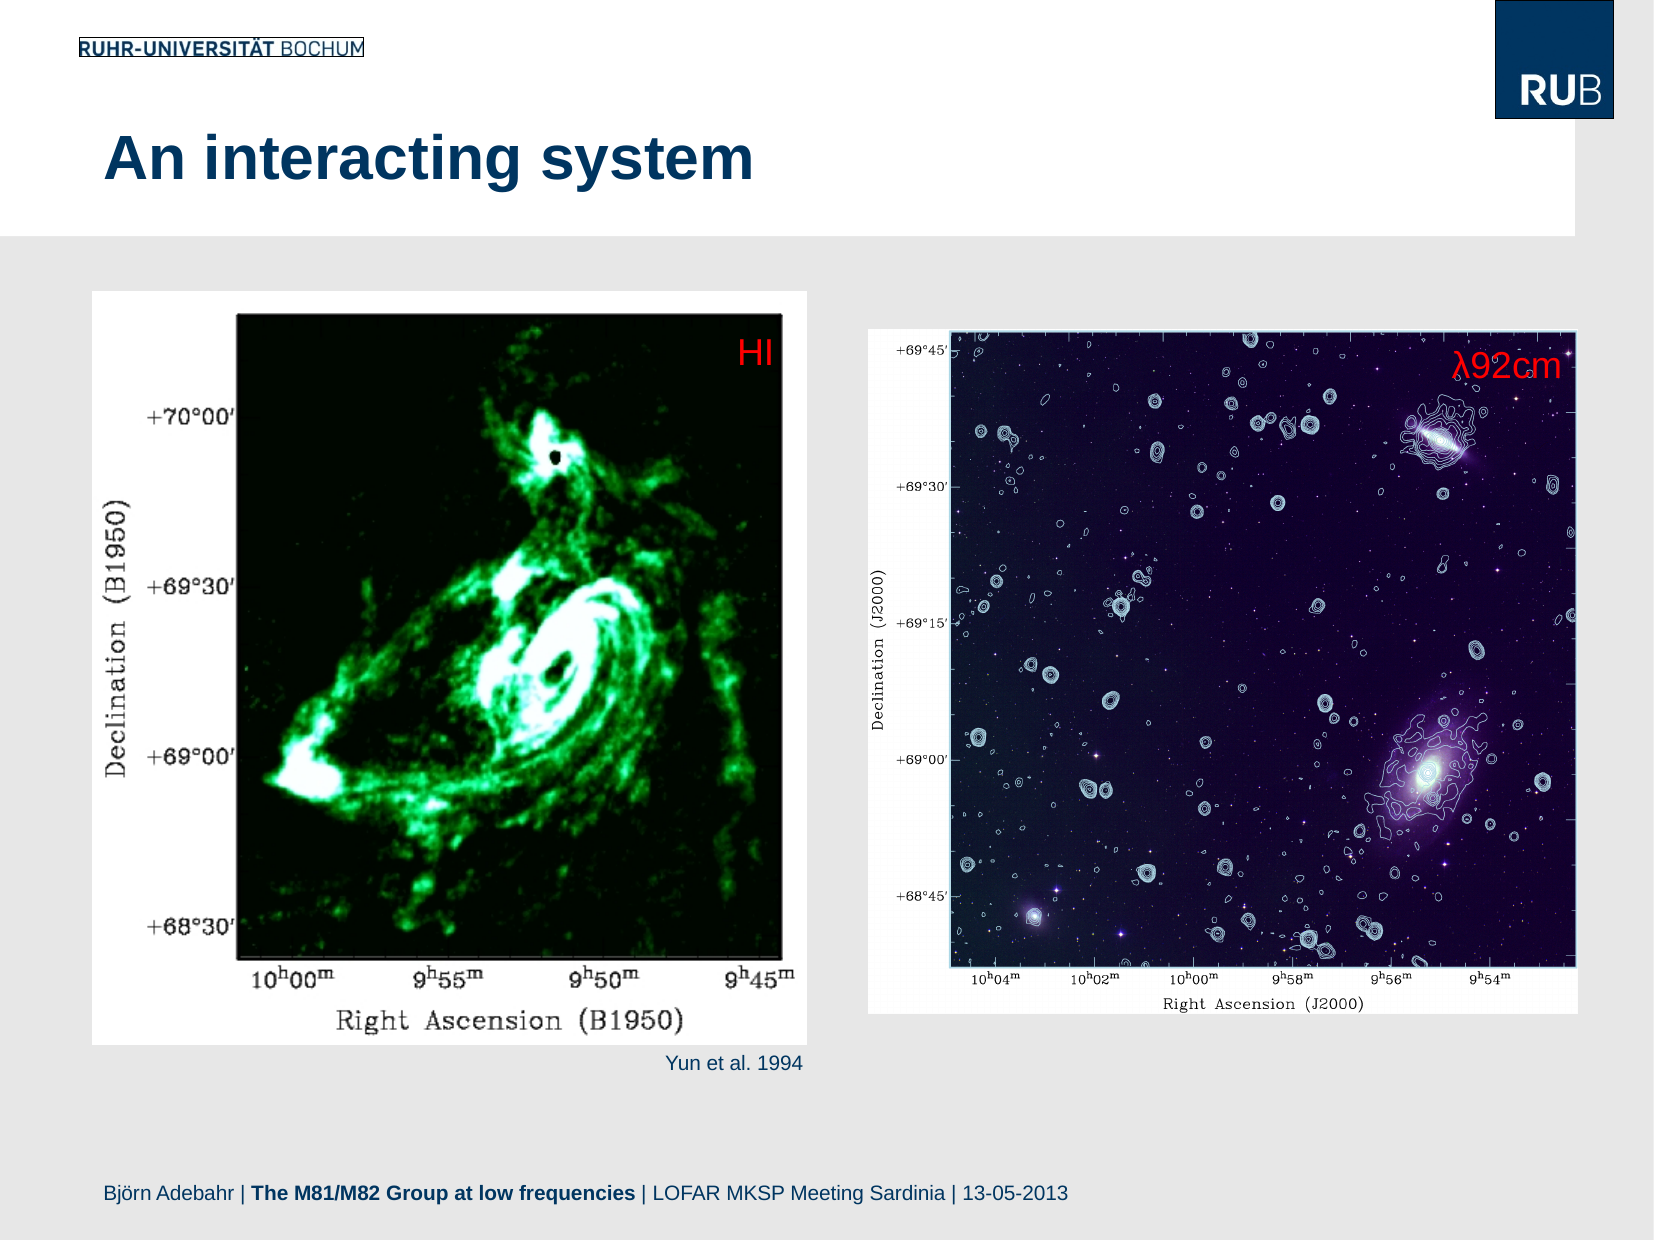

An interacting system
HI
λ92cm
Yun 1997
Yun et al. 1994
Björn Adebahr | The M81/M82 Group at low frequencies | LOFAR MKSP Meeting Sardinia | 13-05-2013